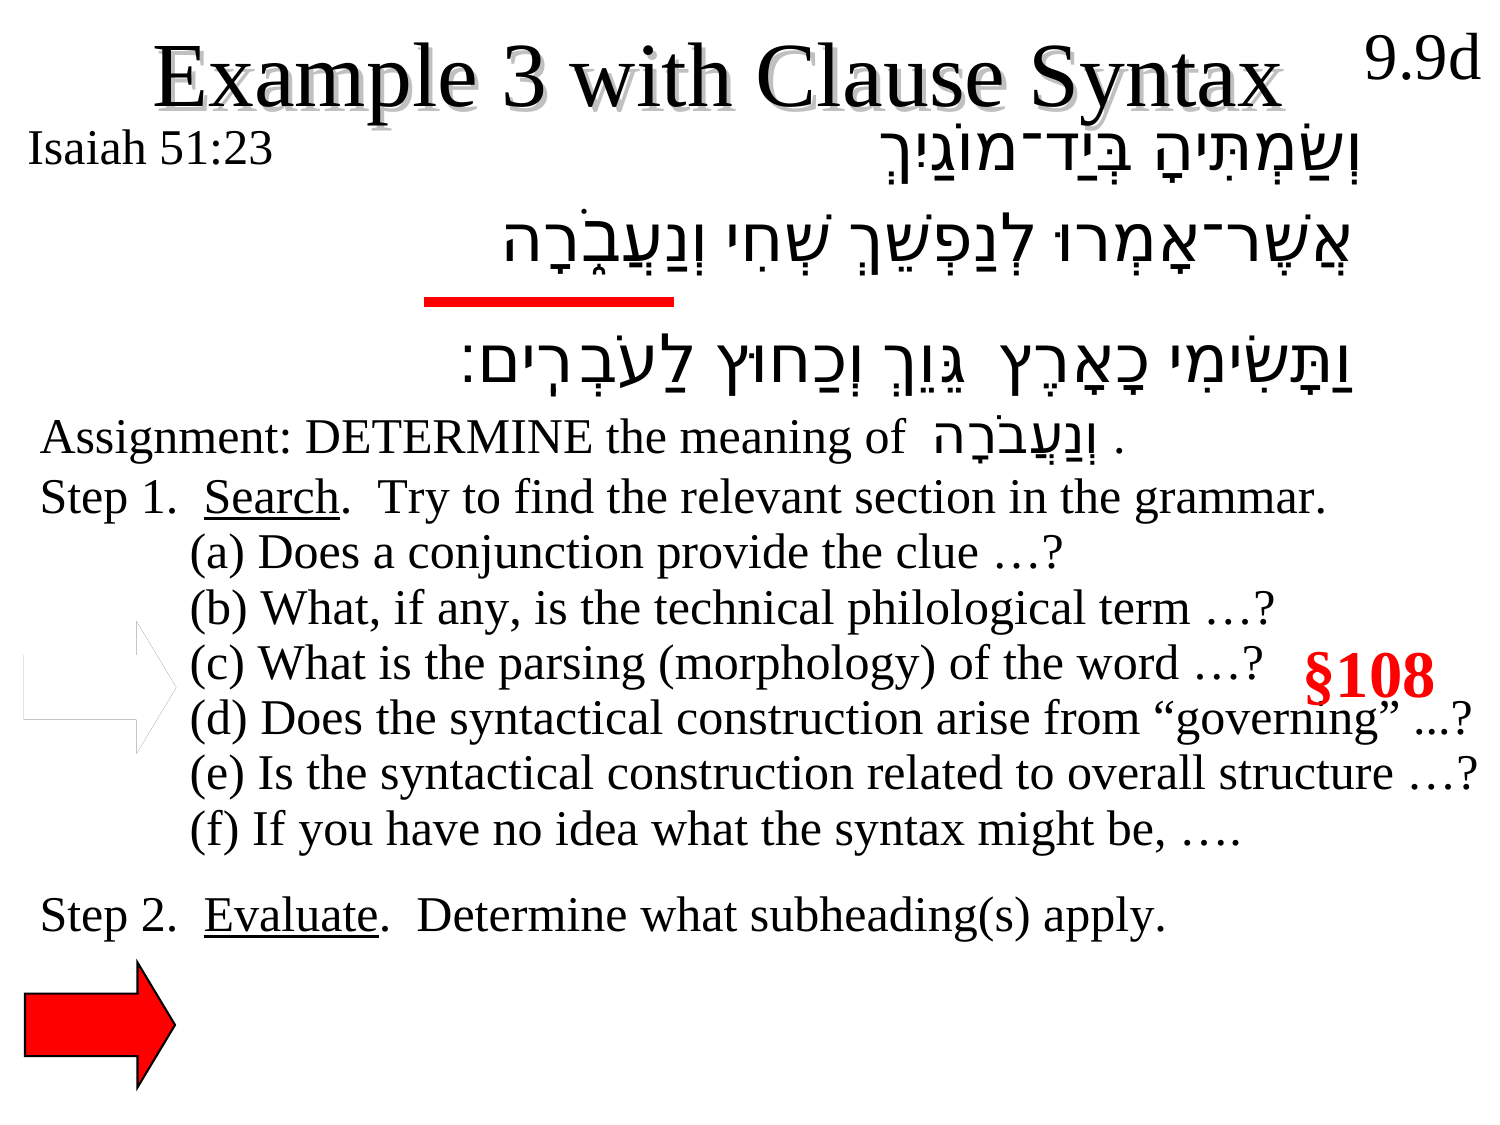

# Example 3 with Clause Syntax
9.9d
 וְשַׂמְתִּיהָ בְּיַד־מוֹגַיִךְ
 אֲשֶׁר־אָמְרוּ לְנַפְשֵׁךְ שְׁחִי וְנַעֲבֹ֑רָה
וַתָּשִׂימִי כָאָרֶץ גֵּוֵךְ וְכַחוּץ לַעֹבְרִֽים׃
Isaiah 51:23
Assignment: DETERMINE the meaning of וְנַעֲבֹרָה .
Step 1. Search. Try to find the relevant section in the grammar.
	(a) Does a conjunction provide the clue …?
	(b) What, if any, is the technical philological term …?
	(c) What is the parsing (morphology) of the word …?
	(d) Does the syntactical construction arise from “governing” ...?
	(e) Is the syntactical construction related to overall structure …?
	(f) If you have no idea what the syntax might be, ….
Step 2. Evaluate. Determine what subheading(s) apply.
§108